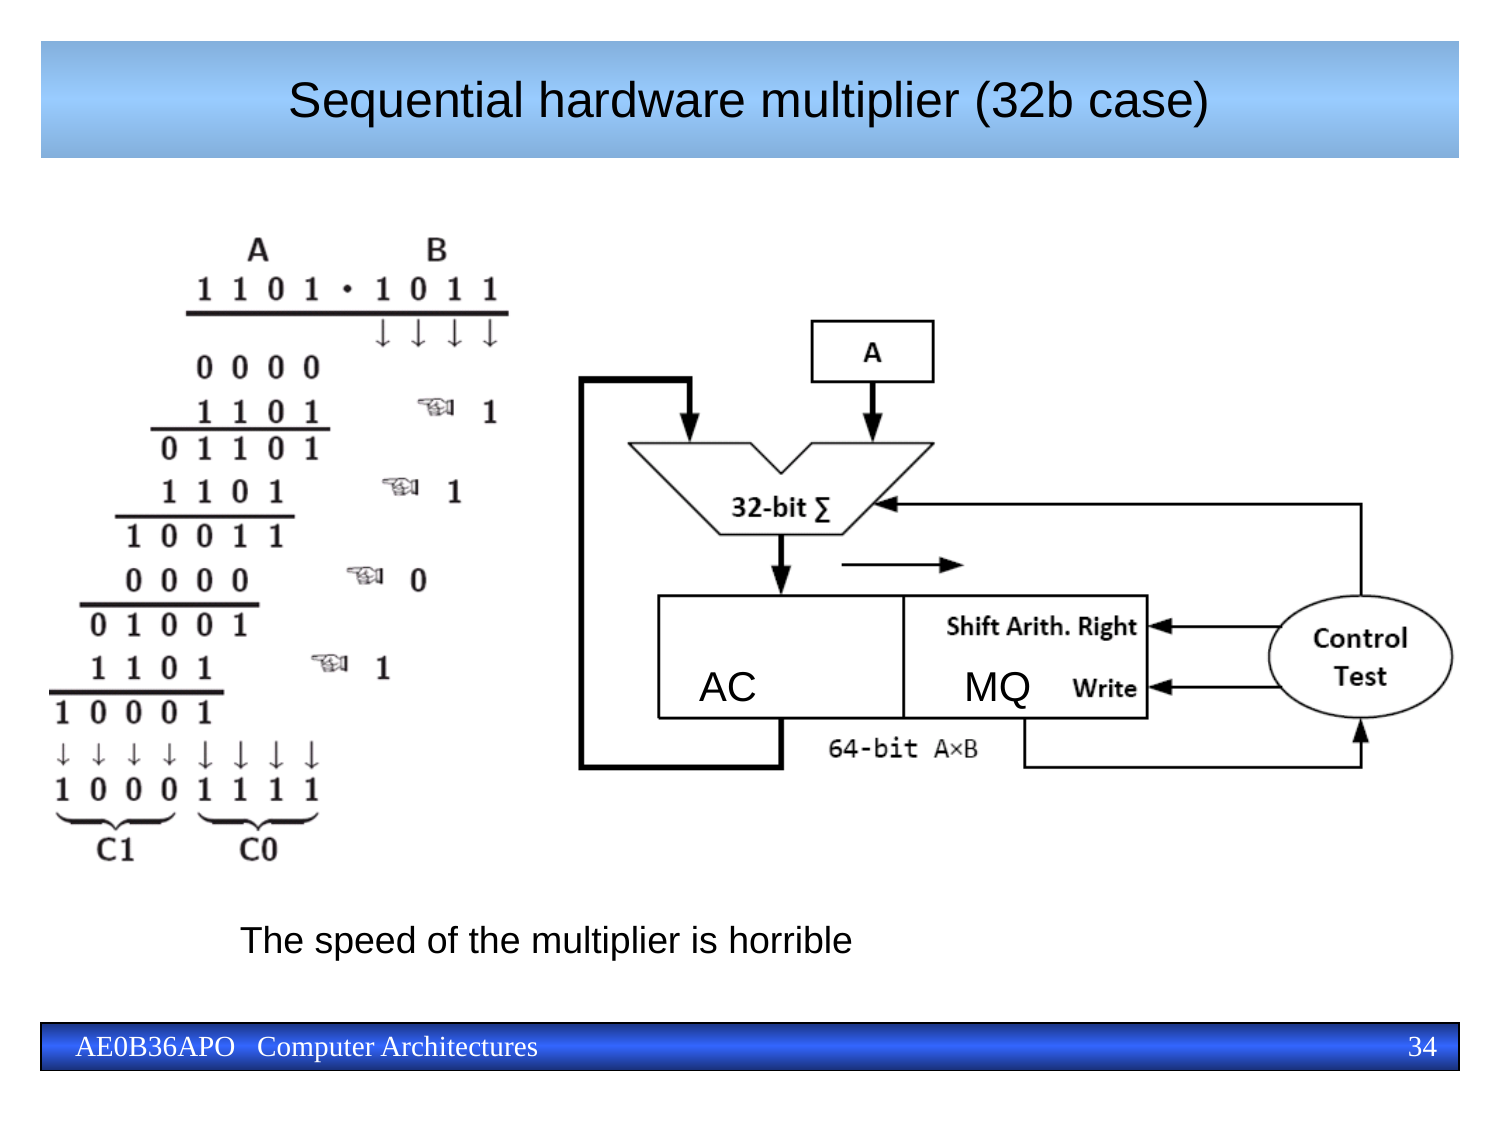

# Sequential hardware multiplier (32b case)
AC MQ
The speed of the multiplier is horrible
AE0B36APO Computer Architectures
34